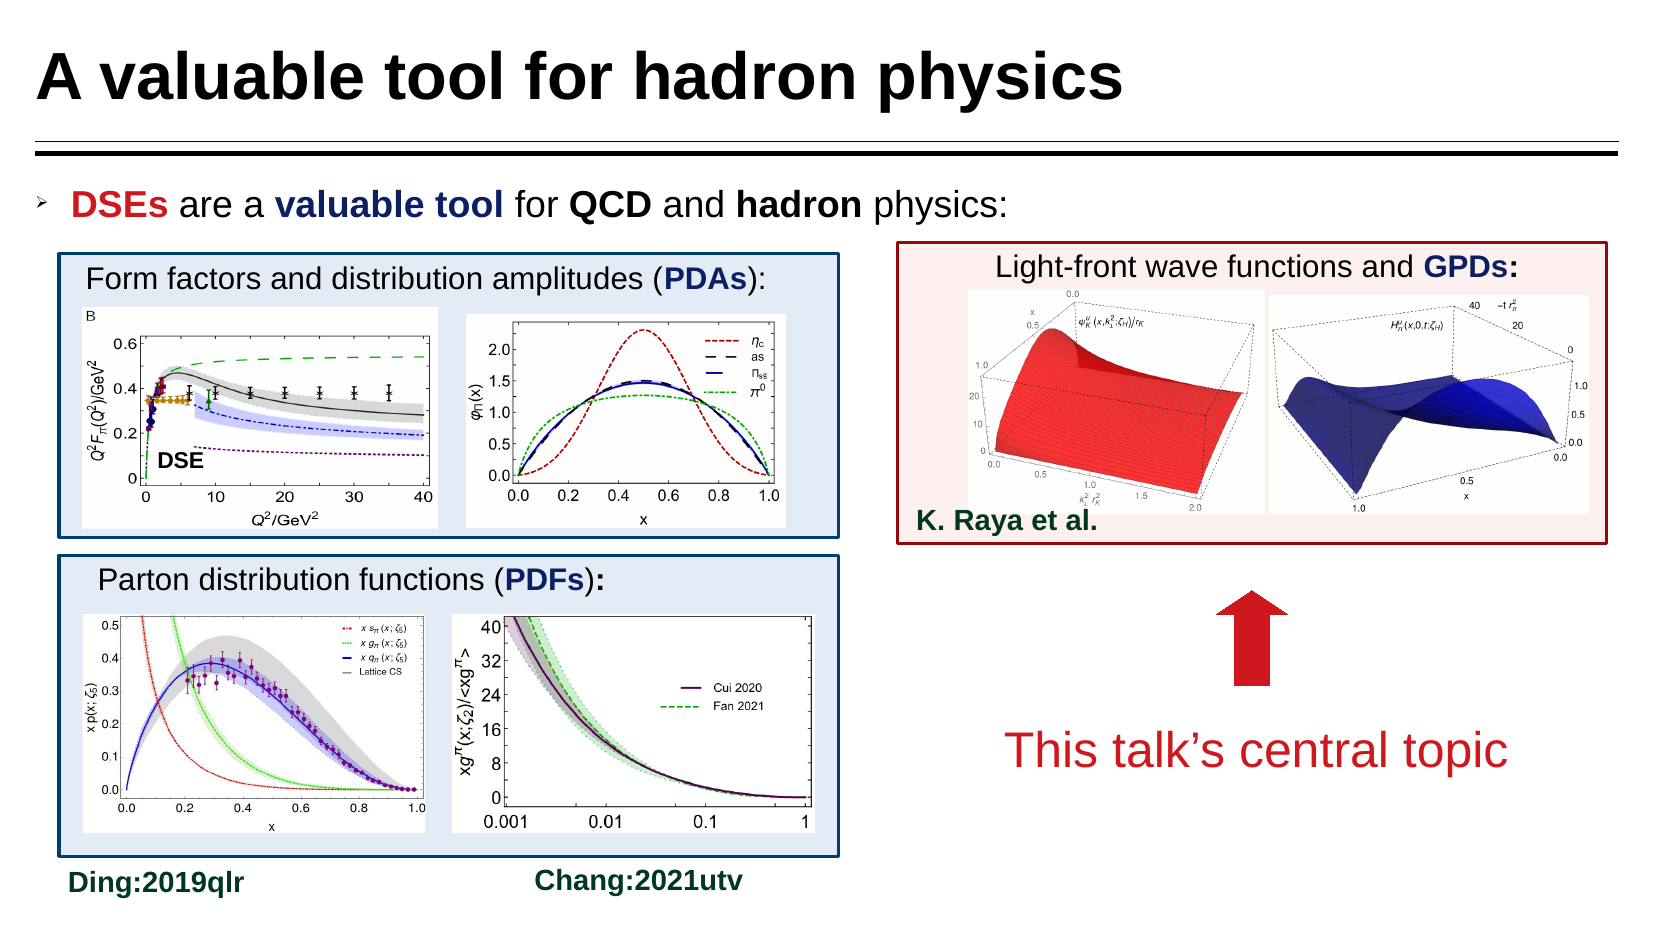

A valuable tool for hadron physics
# DSEs are a valuable tool for QCD and hadron physics:
Light-front wave functions and GPDs:
Form factors and distribution amplitudes (PDAs):
DSE
K. Raya et al.
Parton distribution functions (PDFs):
This talk’s central topic
Chang:2021utv
Ding:2019qlr